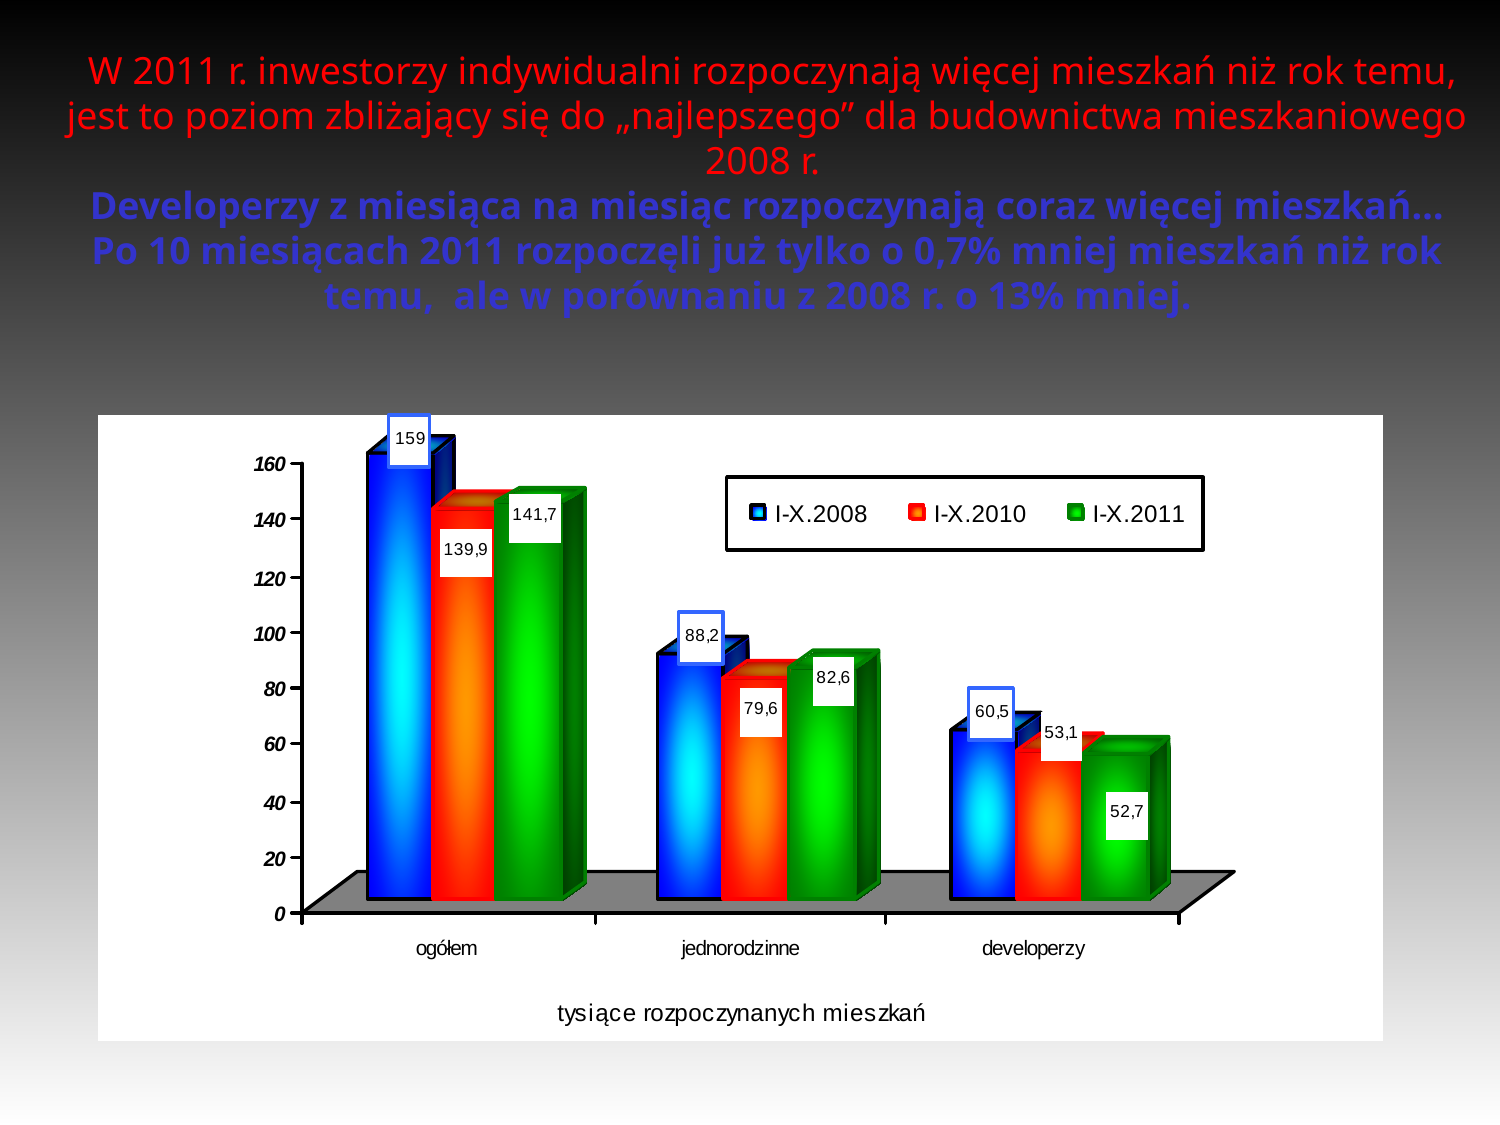

# W 2011 r. inwestorzy indywidualni rozpoczynają więcej mieszkań niż rok temu, jest to poziom zbliżający się do „najlepszego” dla budownictwa mieszkaniowego 2008 r. Developerzy z miesiąca na miesiąc rozpoczynają coraz więcej mieszkań… Po 10 miesiącach 2011 rozpoczęli już tylko o 0,7% mniej mieszkań niż rok temu, ale w porównaniu z 2008 r. o 13% mniej.